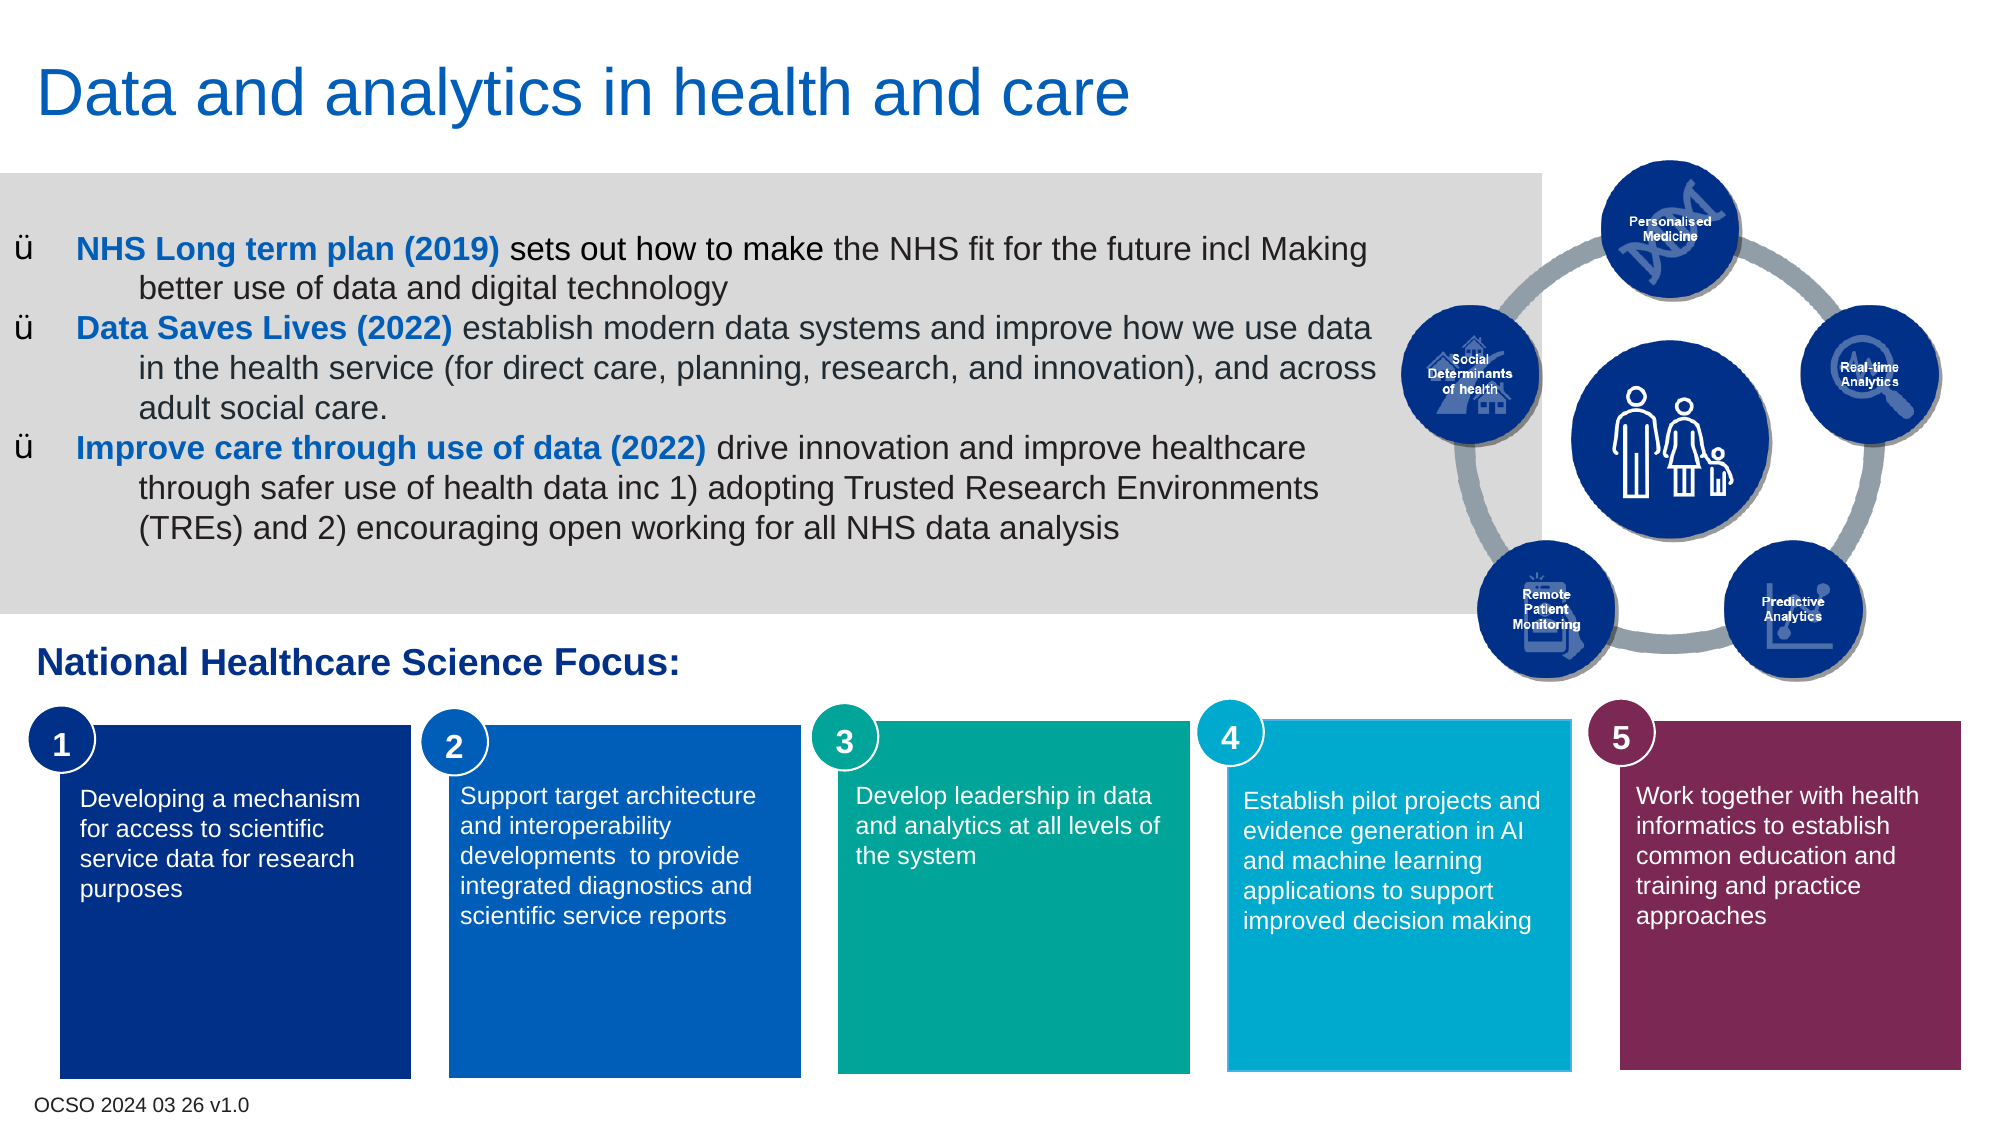

Data and analytics in health and care
NHS Long term plan (2019) sets out how to make the NHS fit for the future incl Making better use of data and digital technology
Data Saves Lives (2022) establish modern data systems and improve how we use data in the health service (for direct care, planning, research, and innovation), and across adult social care.
Improve care through use of data (2022) drive innovation and improve healthcare through safer use of health data inc 1) adopting Trusted Research Environments (TREs) and 2) encouraging open working for all NHS data analysis
National Healthcare Science Focus:
4
5
3
1
2
Support target architecture and interoperability developments to provide integrated diagnostics and scientific service reports
Develop leadership in data and analytics at all levels of the system
Work together with health informatics to establish common education and training and practice approaches
Developing a mechanism for access to scientific service data for research purposes
Establish pilot projects and evidence generation in AI and machine learning applications to support improved decision making
OCSO 2024 03 26 v1.0